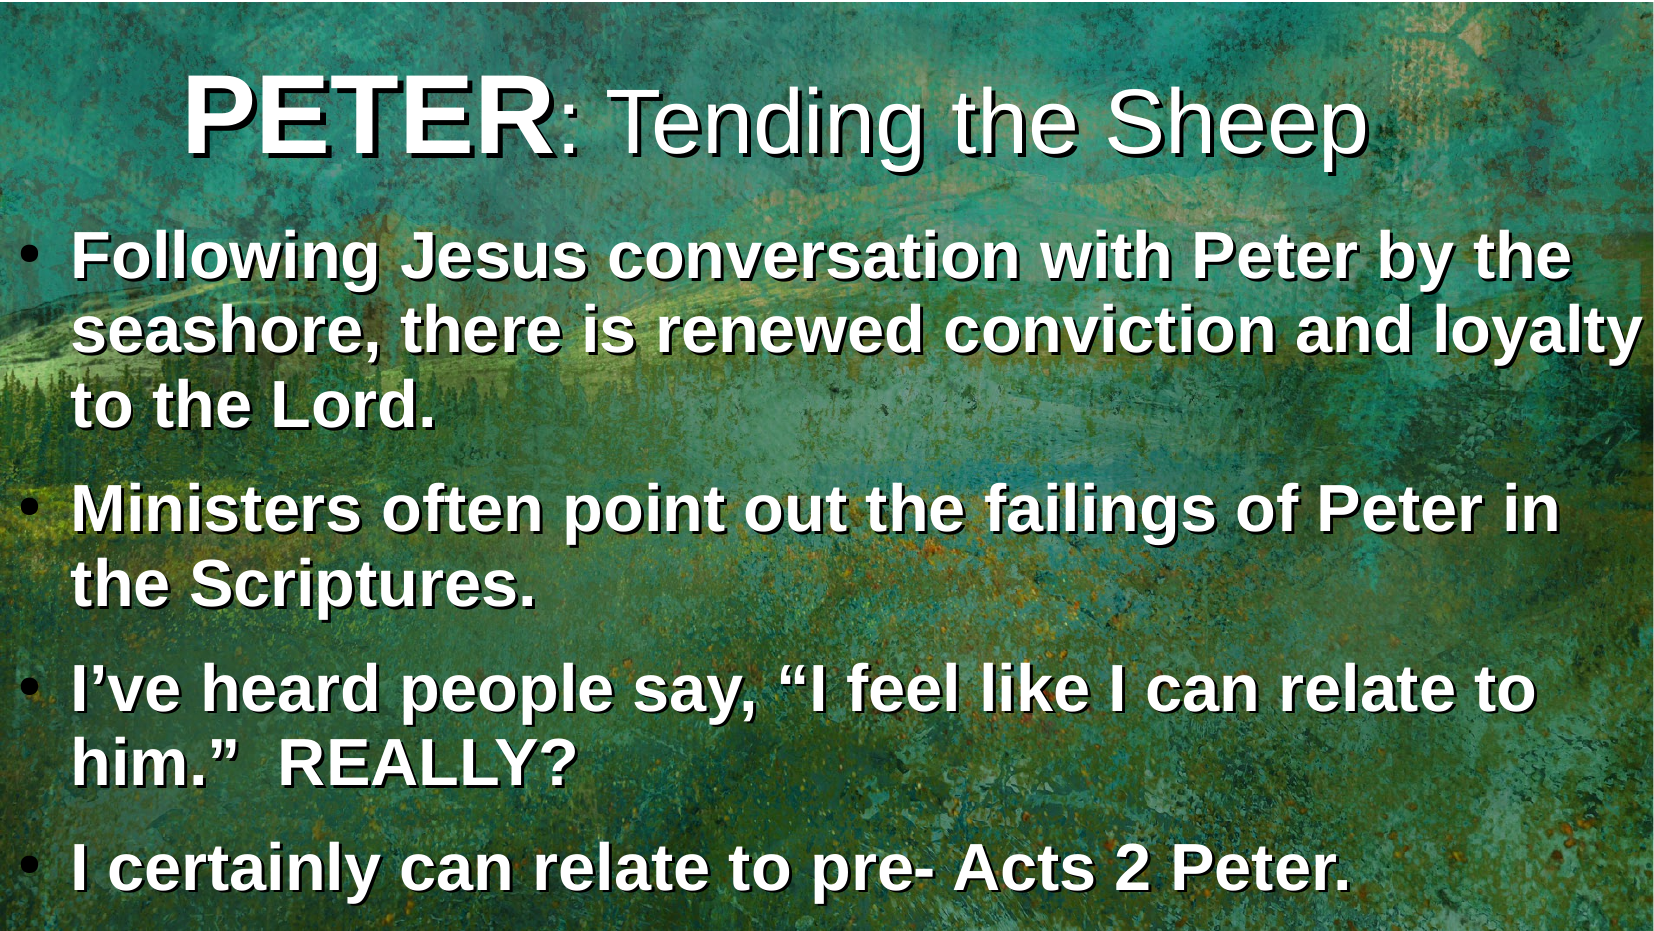

# PETER: Tending the Sheep
Following Jesus conversation with Peter by the seashore, there is renewed conviction and loyalty to the Lord.
Ministers often point out the failings of Peter in the Scriptures.
I’ve heard people say, “I feel like I can relate to him.” REALLY?
I certainly can relate to pre- Acts 2 Peter.